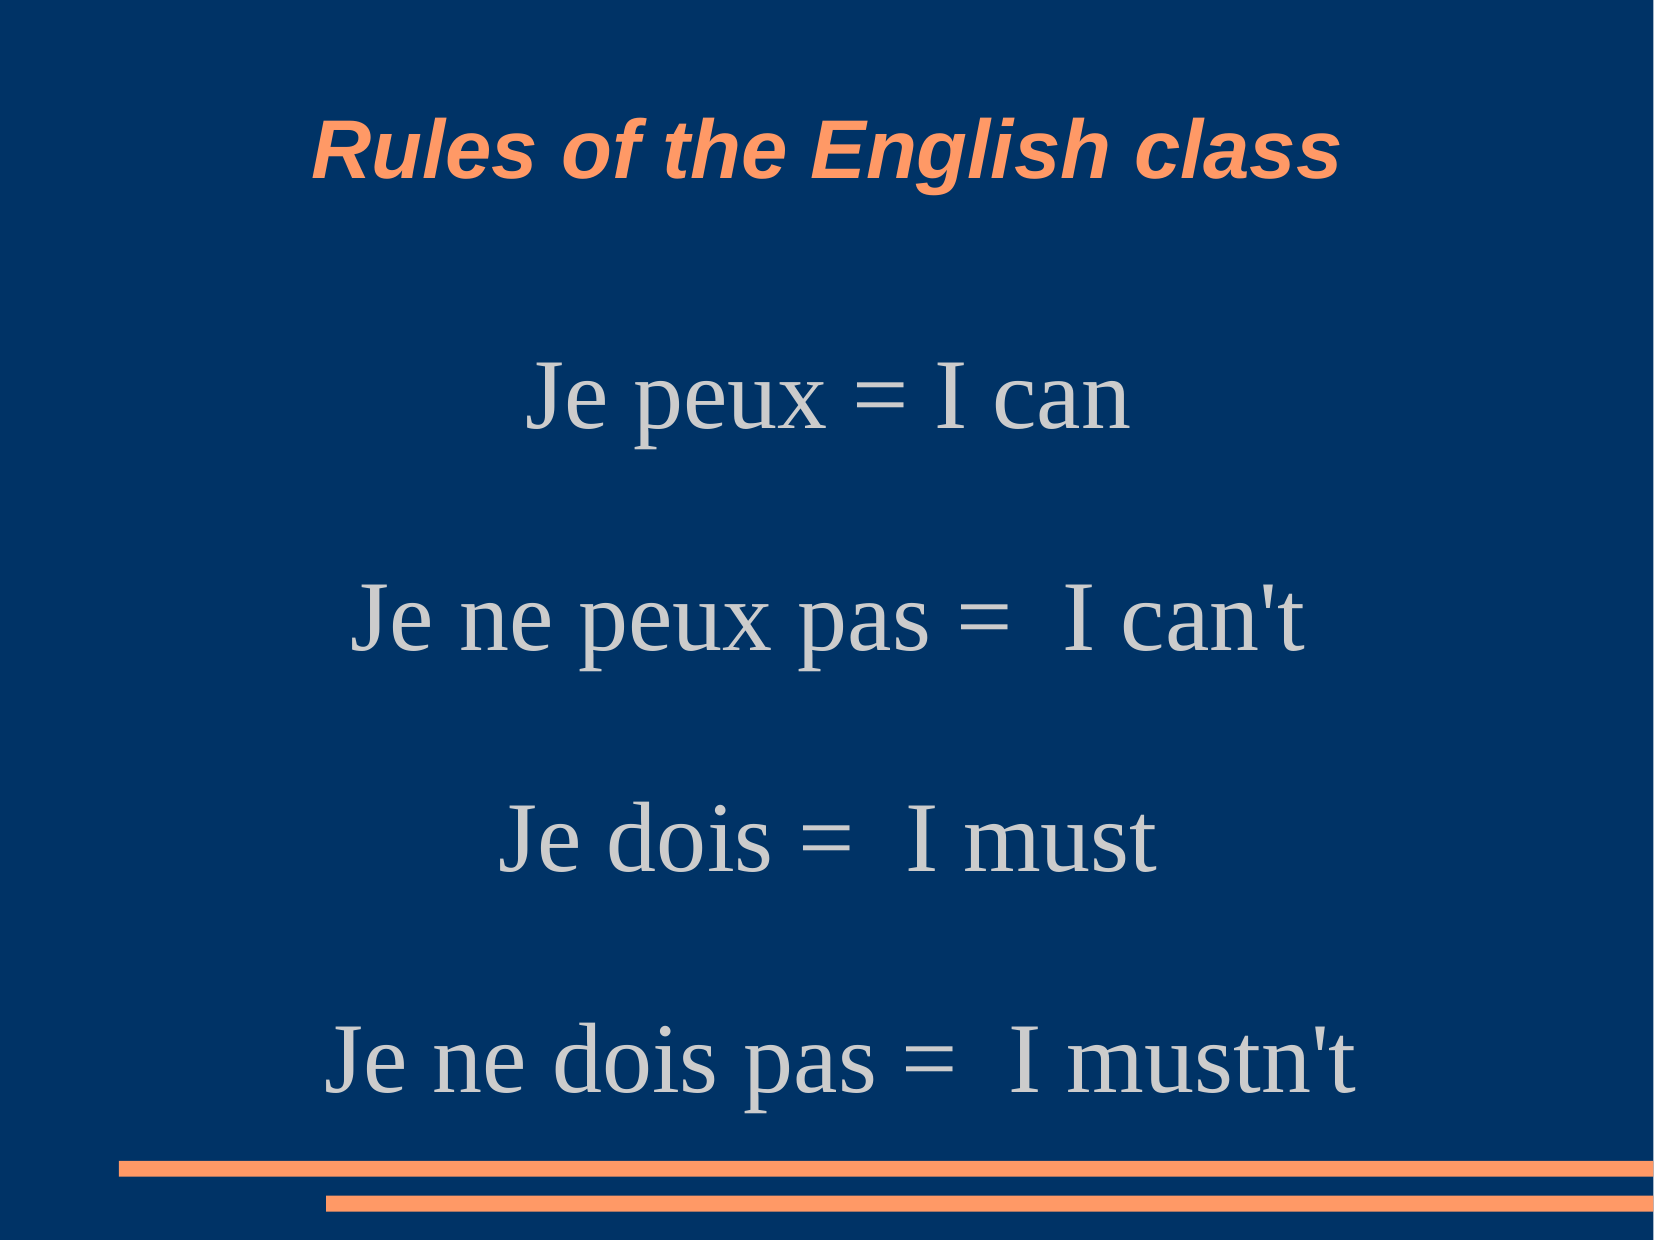

# Rules of the English class
Je peux = I can
Je ne peux pas = I can't
Je dois = I must
Je ne dois pas = I mustn't